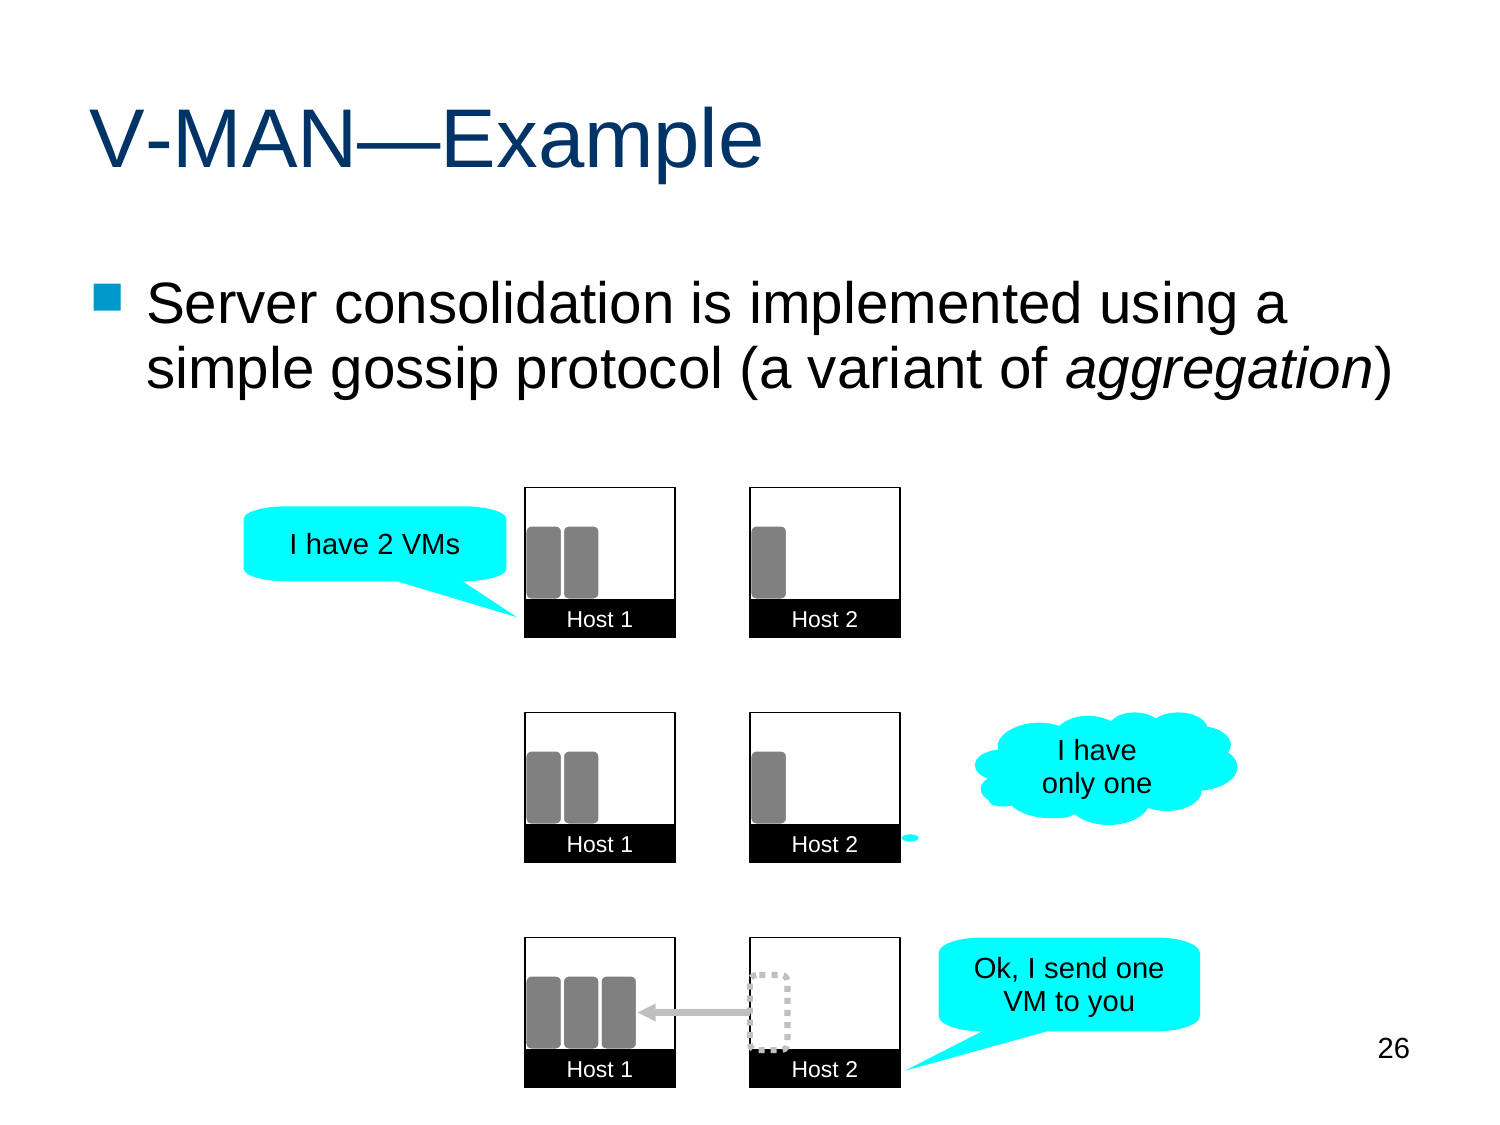

# V-MAN—Example
Server consolidation is implemented using a simple gossip protocol (a variant of aggregation)
I have 2 VMs
Host 1
Host 2
I have only one
Host 1
Host 2
Ok, I send one VM to you
26
Host 1
Host 2